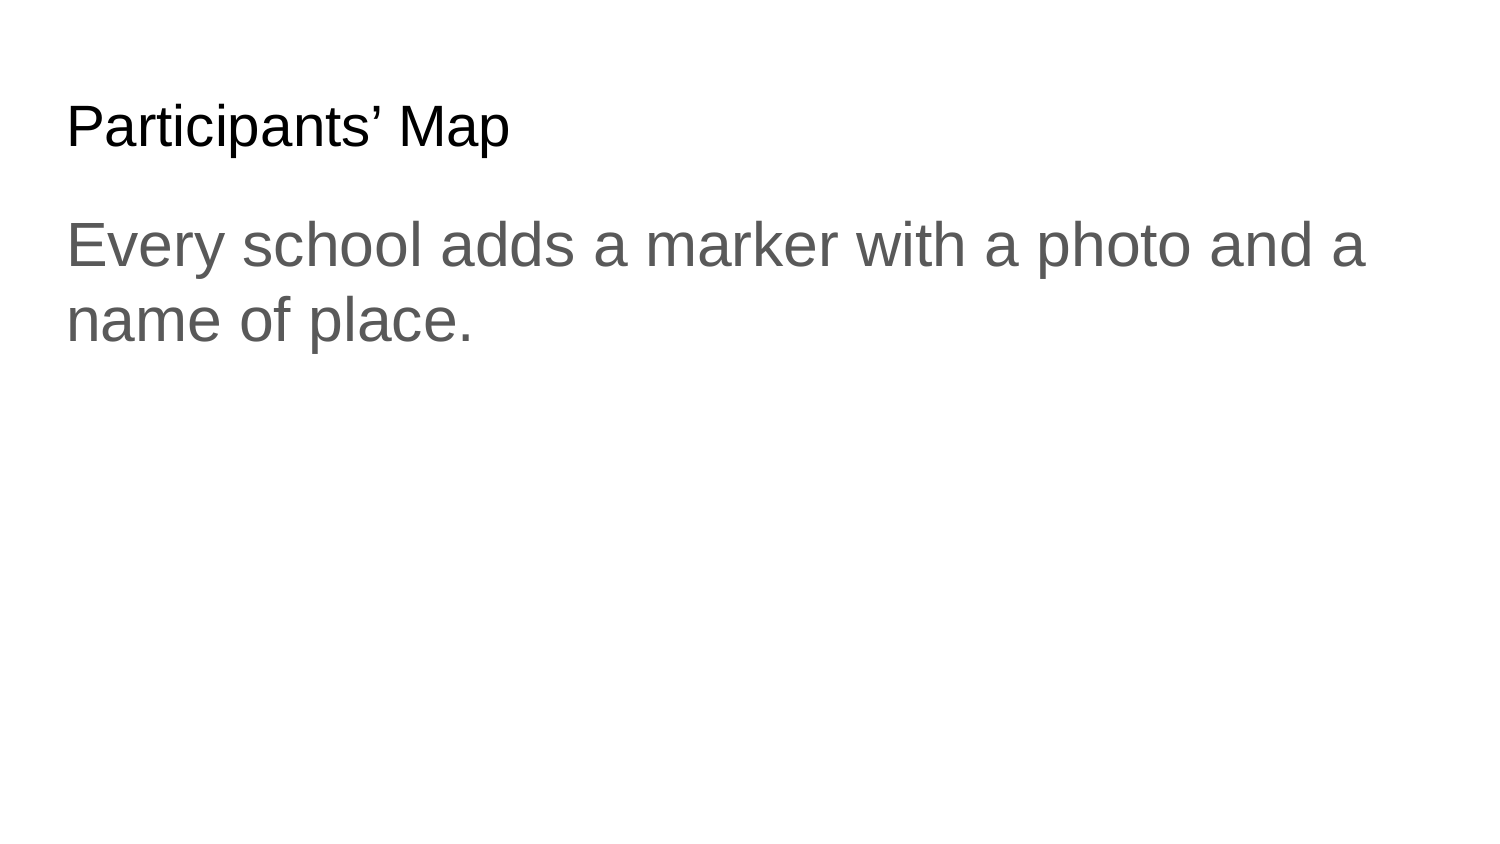

# Participants’ Map
Every school adds a marker with a photo and a name of place.